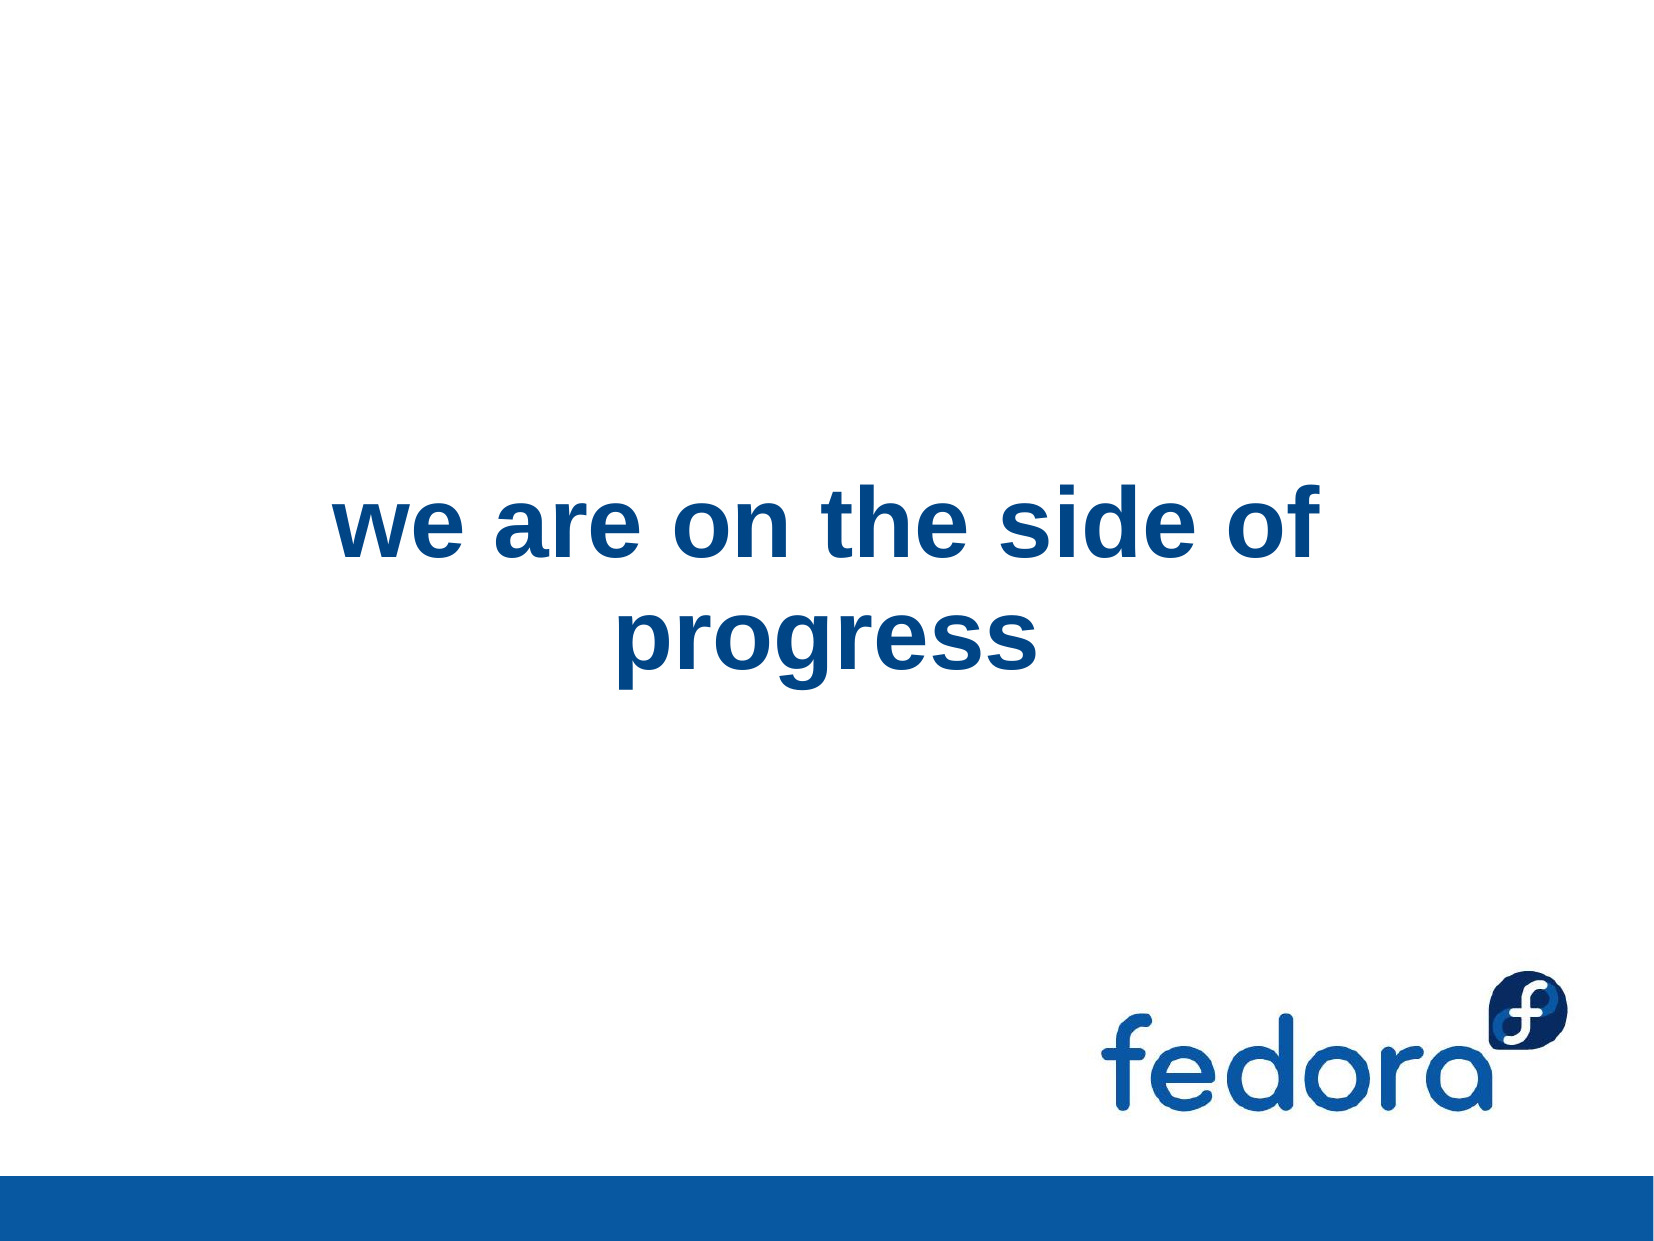

# we are on the side of progress